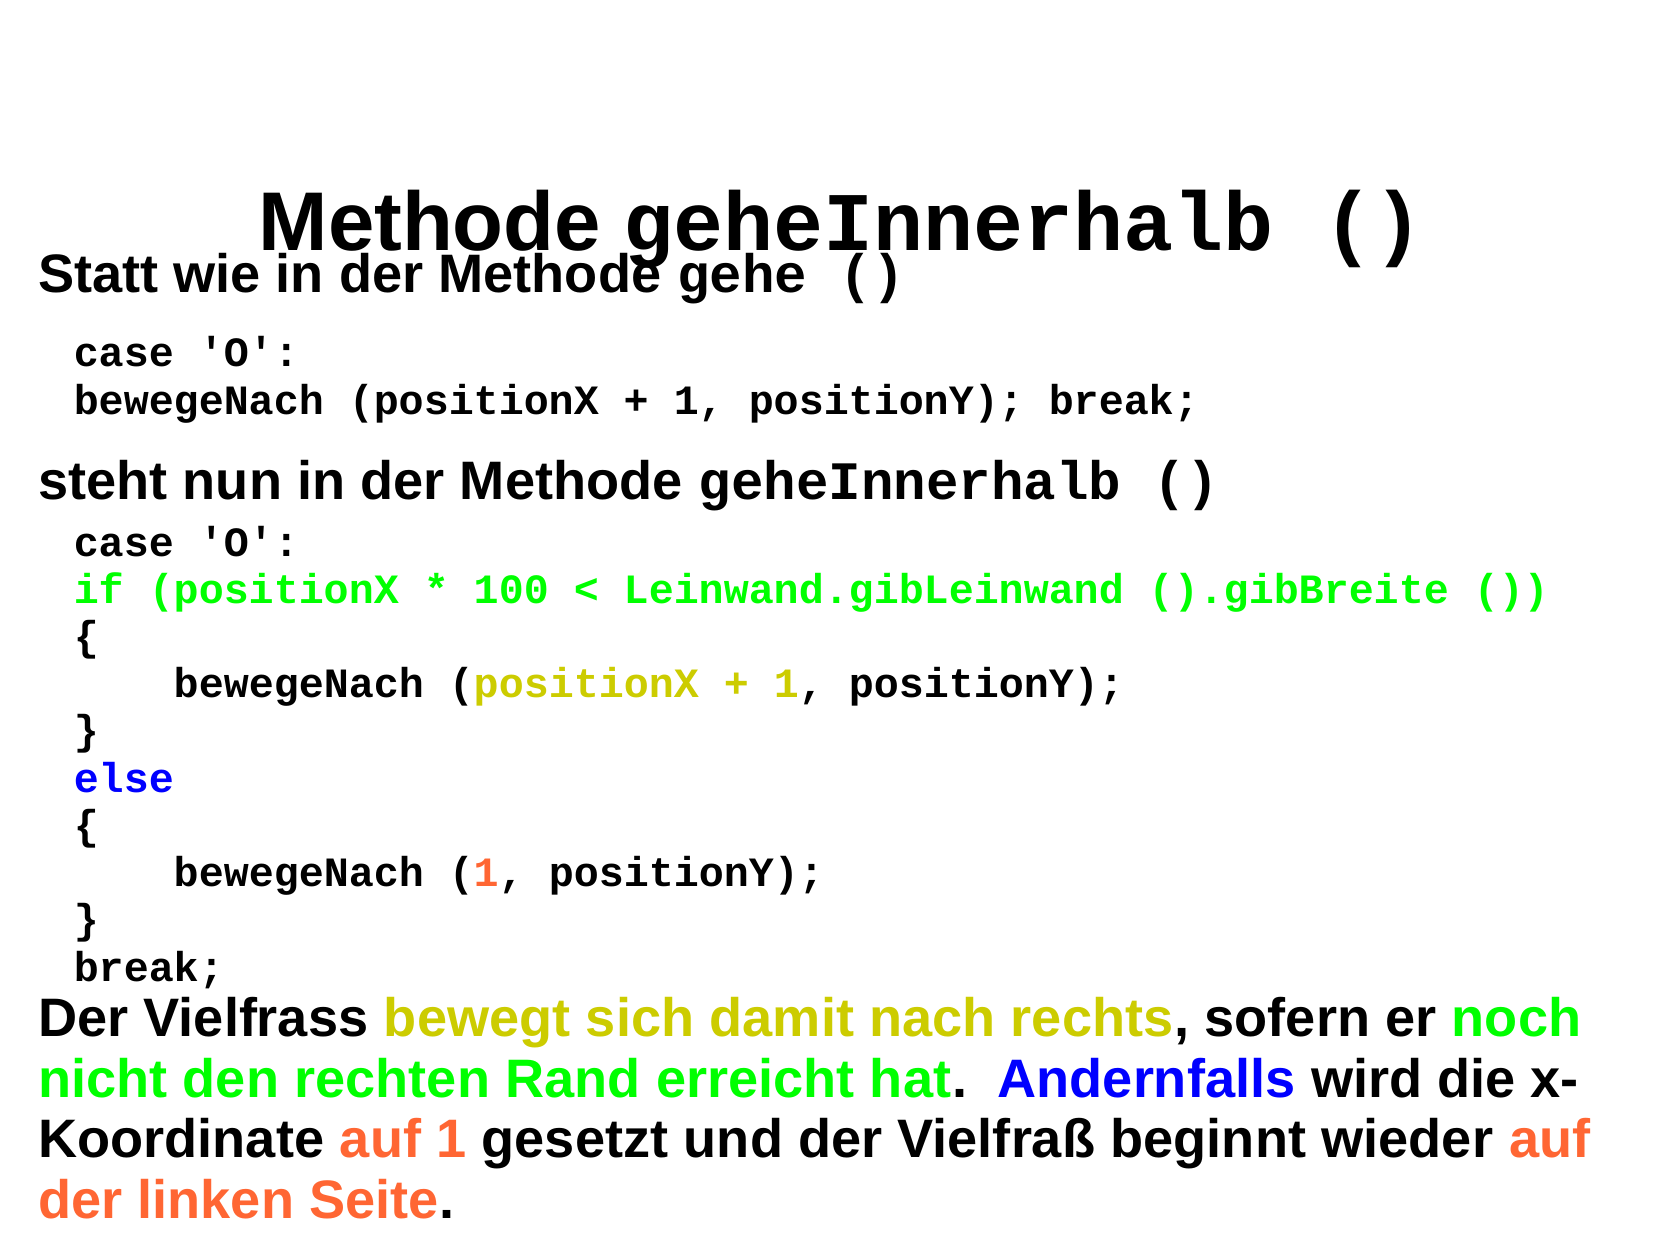

Methode geheInnerhalb ()
Statt wie in der Methode gehe ()
case 'O':
bewegeNach (positionX + 1, positionY); break;
steht nun in der Methode geheInnerhalb ()
case 'O':
if (positionX * 100 < Leinwand.gibLeinwand ().gibBreite ())
{
 bewegeNach (positionX + 1, positionY);
}
else
{
 bewegeNach (1, positionY);
}
break;
Der Vielfrass bewegt sich damit nach rechts, sofern er noch nicht den rechten Rand erreicht hat. Andernfalls wird die x-Koordinate auf 1 gesetzt und der Vielfraß beginnt wieder auf der linken Seite.